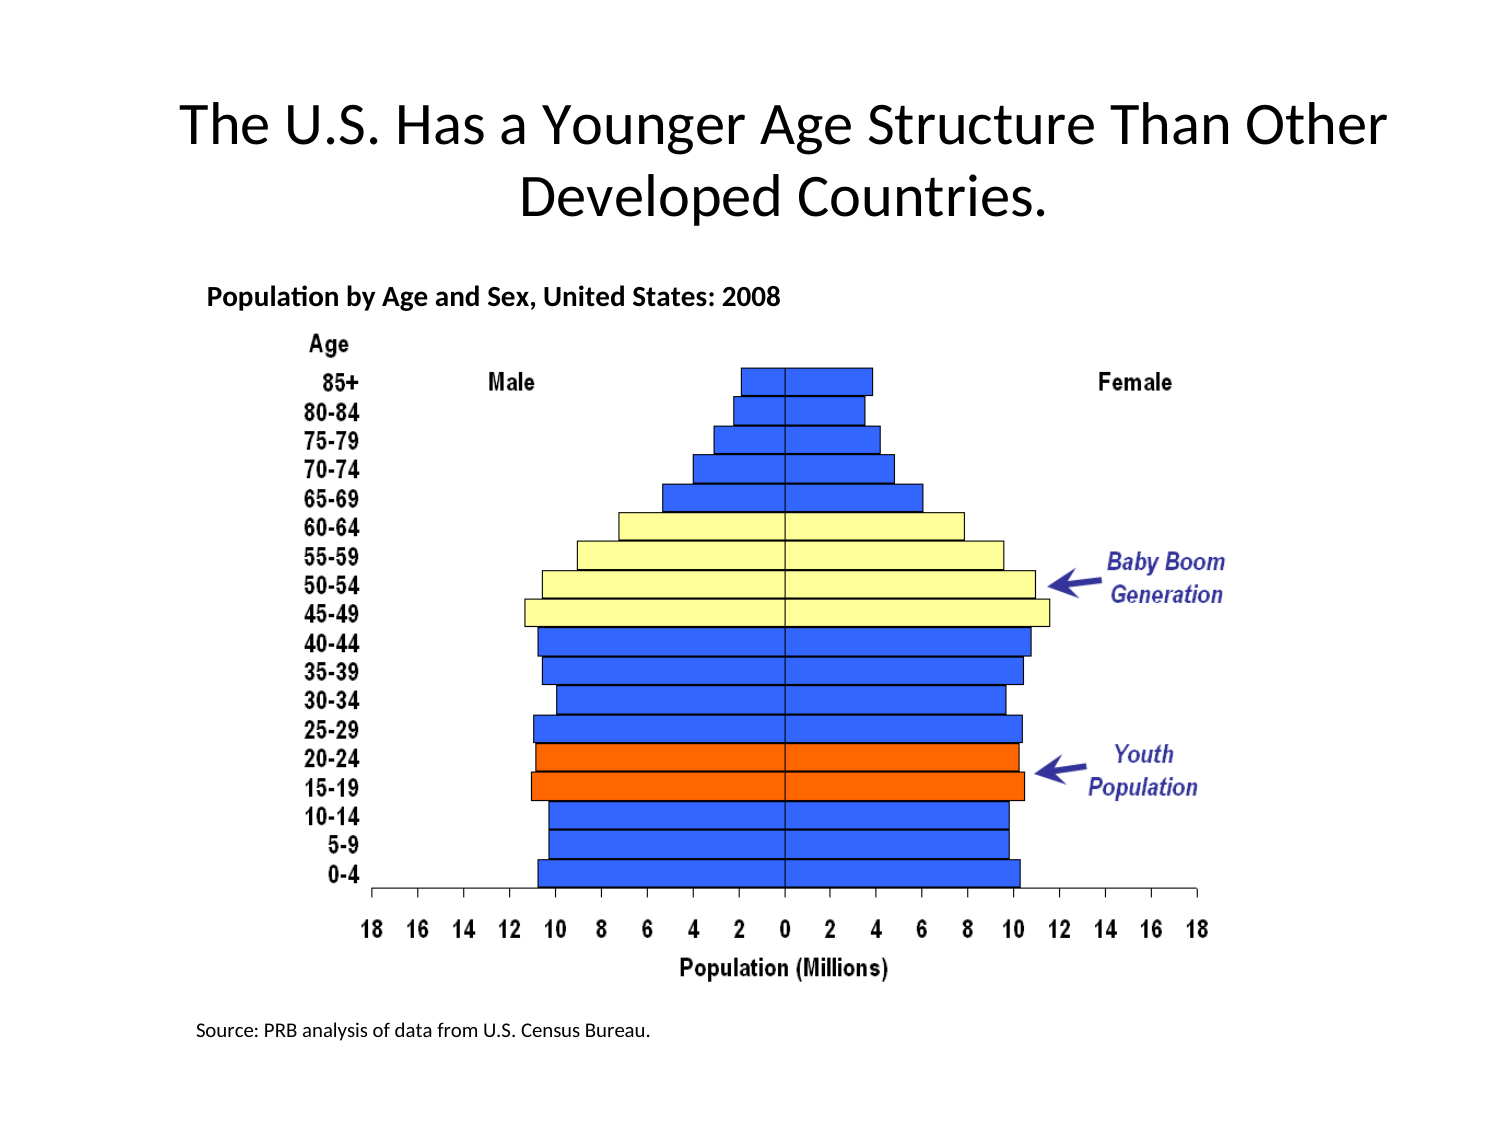

The U.S. Has a Younger Age Structure Than Other Developed Countries.
Population by Age and Sex, United States: 2008
Source: PRB analysis of data from U.S. Census Bureau.